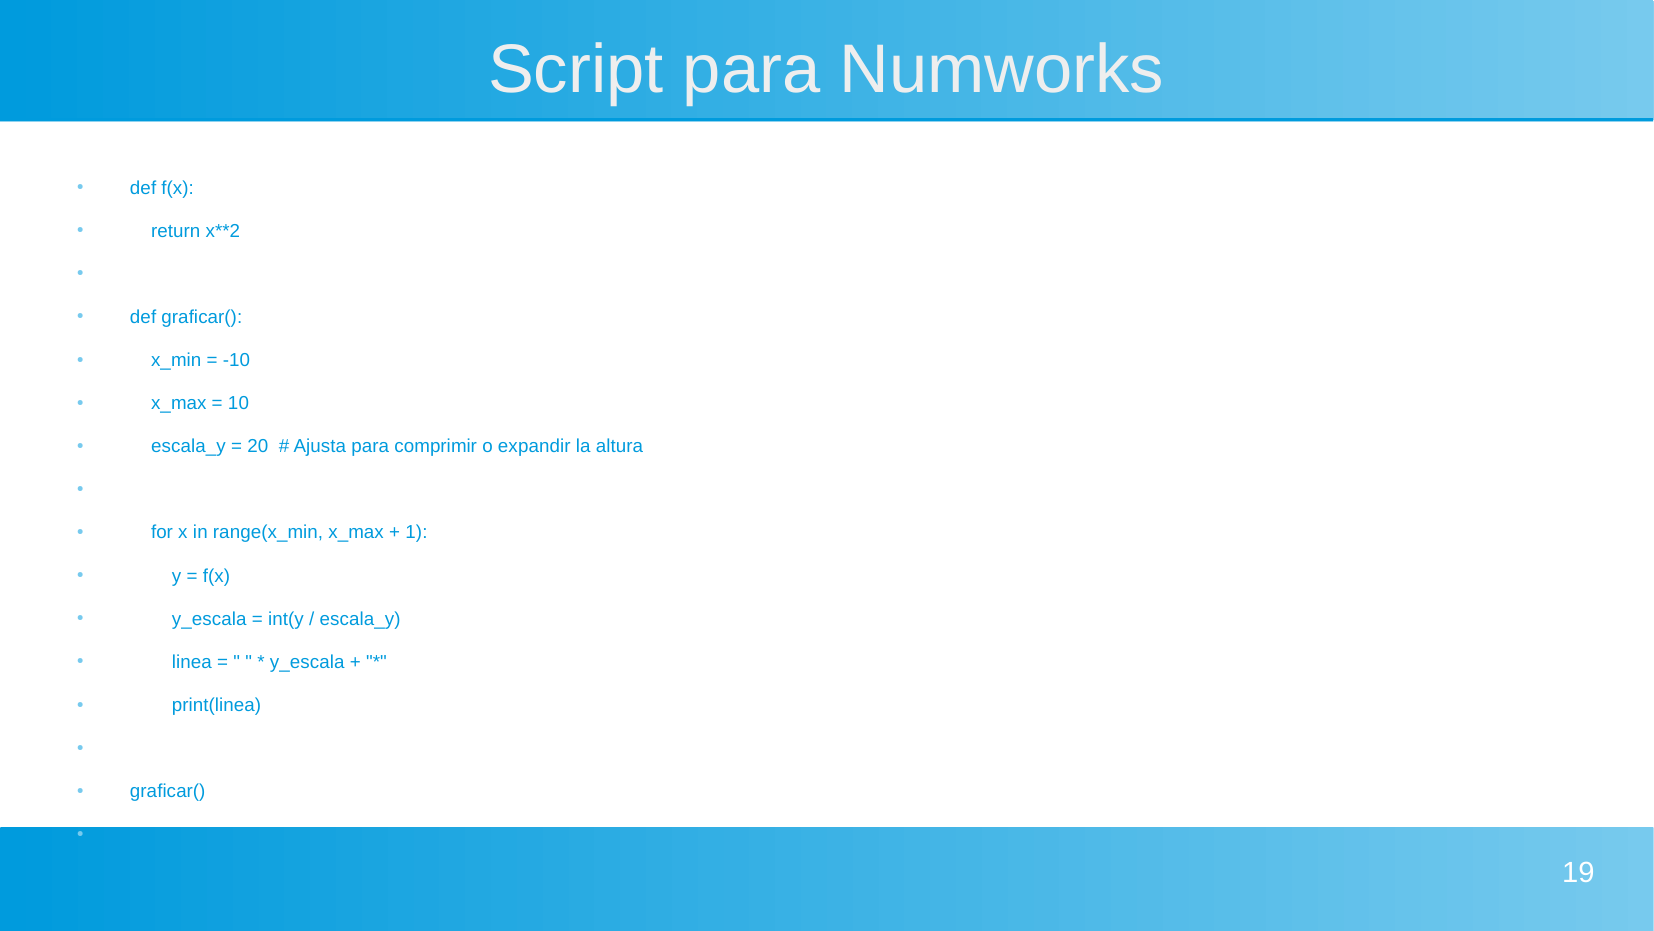

# Script para Numworks
def f(x):
 return x**2
def graficar():
 x_min = -10
 x_max = 10
 escala_y = 20 # Ajusta para comprimir o expandir la altura
 for x in range(x_min, x_max + 1):
 y = f(x)
 y_escala = int(y / escala_y)
 linea = " " * y_escala + "*"
 print(linea)
graficar()
19